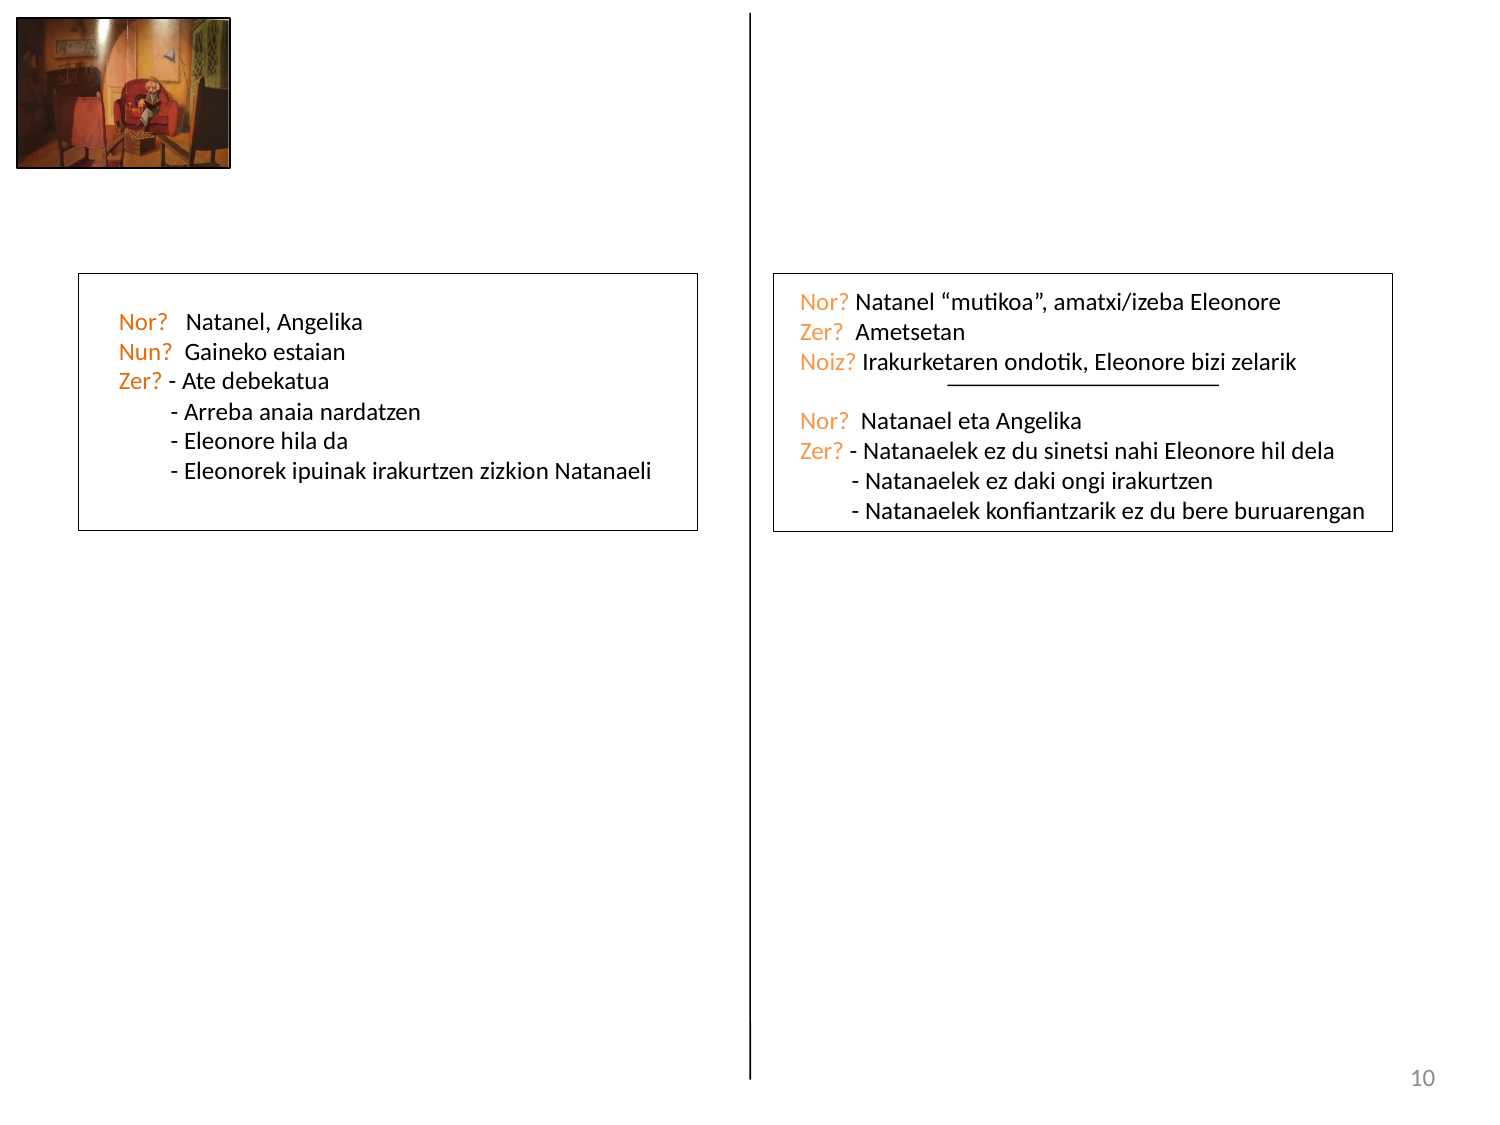

Nor? Natanel “mutikoa”, amatxi/izeba Eleonore
Zer? Ametsetan
Noiz? Irakurketaren ondotik, Eleonore bizi zelarik
Nor? Natanael eta Angelika
Zer? - Natanaelek ez du sinetsi nahi Eleonore hil dela
 - Natanaelek ez daki ongi irakurtzen
 - Natanaelek konfiantzarik ez du bere buruarengan
Nor? Natanel, Angelika
Nun? Gaineko estaian
Zer? - Ate debekatua
 - Arreba anaia nardatzen
 - Eleonore hila da
 - Eleonorek ipuinak irakurtzen zizkion Natanaeli